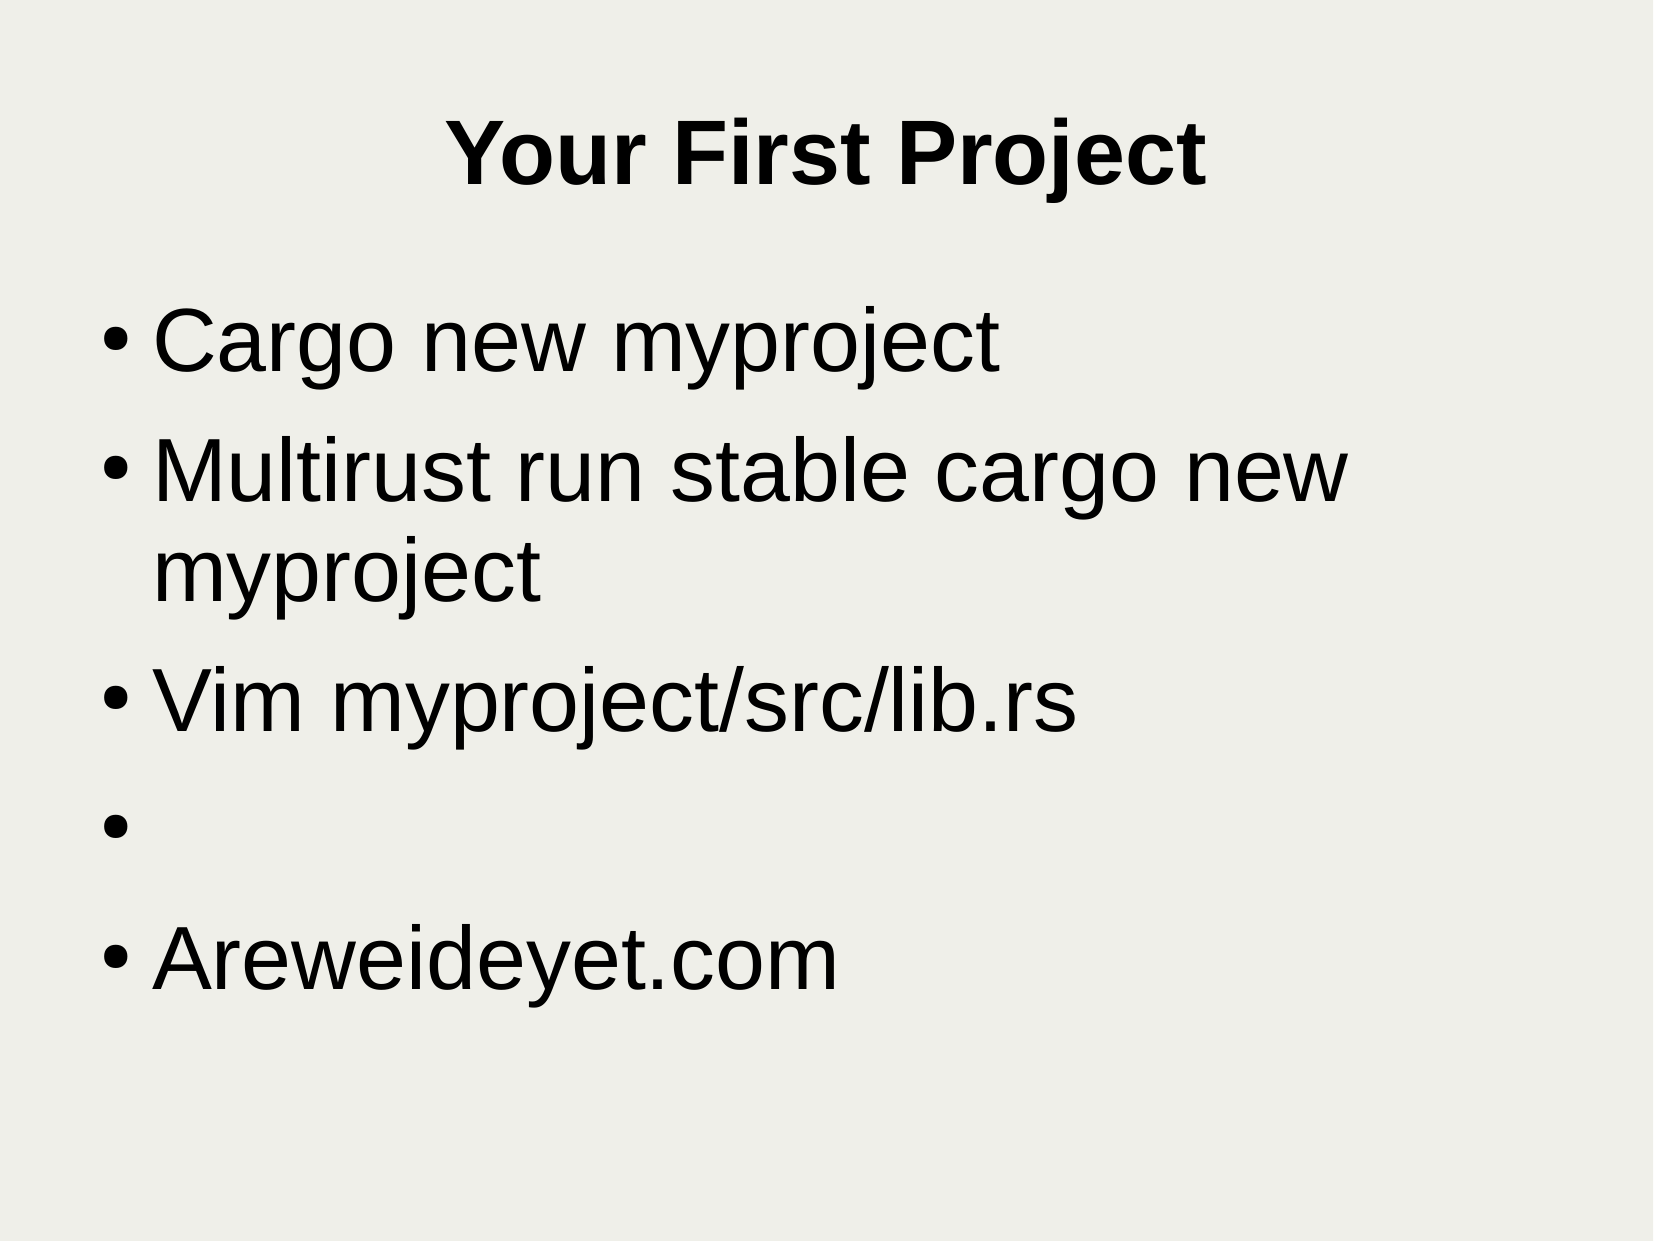

# Your First Project
Cargo new myproject
Multirust run stable cargo new myproject
Vim myproject/src/lib.rs
Areweideyet.com